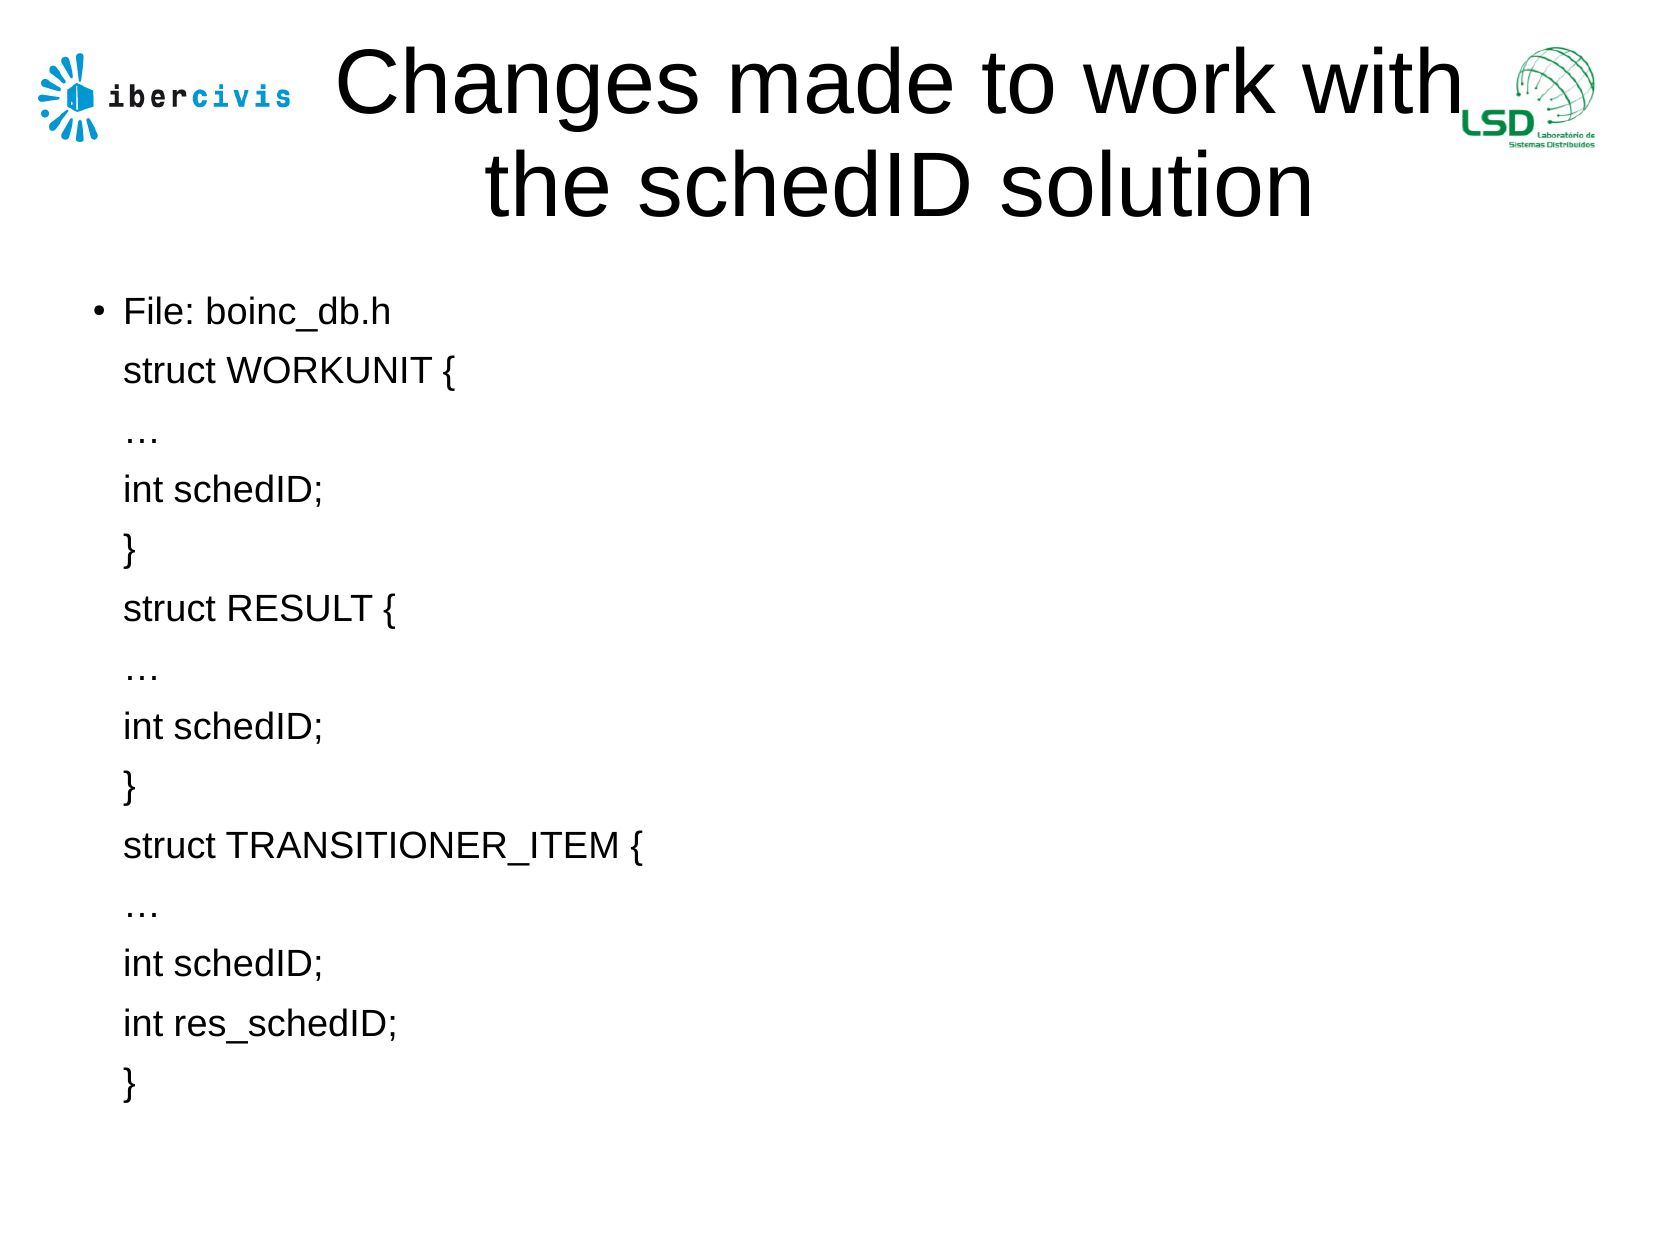

# Changes made to work with the schedID solution
File: boinc_db.h
struct WORKUNIT {
…
int schedID;
}
struct RESULT {
…
int schedID;
}
struct TRANSITIONER_ITEM {
…
int schedID;
int res_schedID;
}